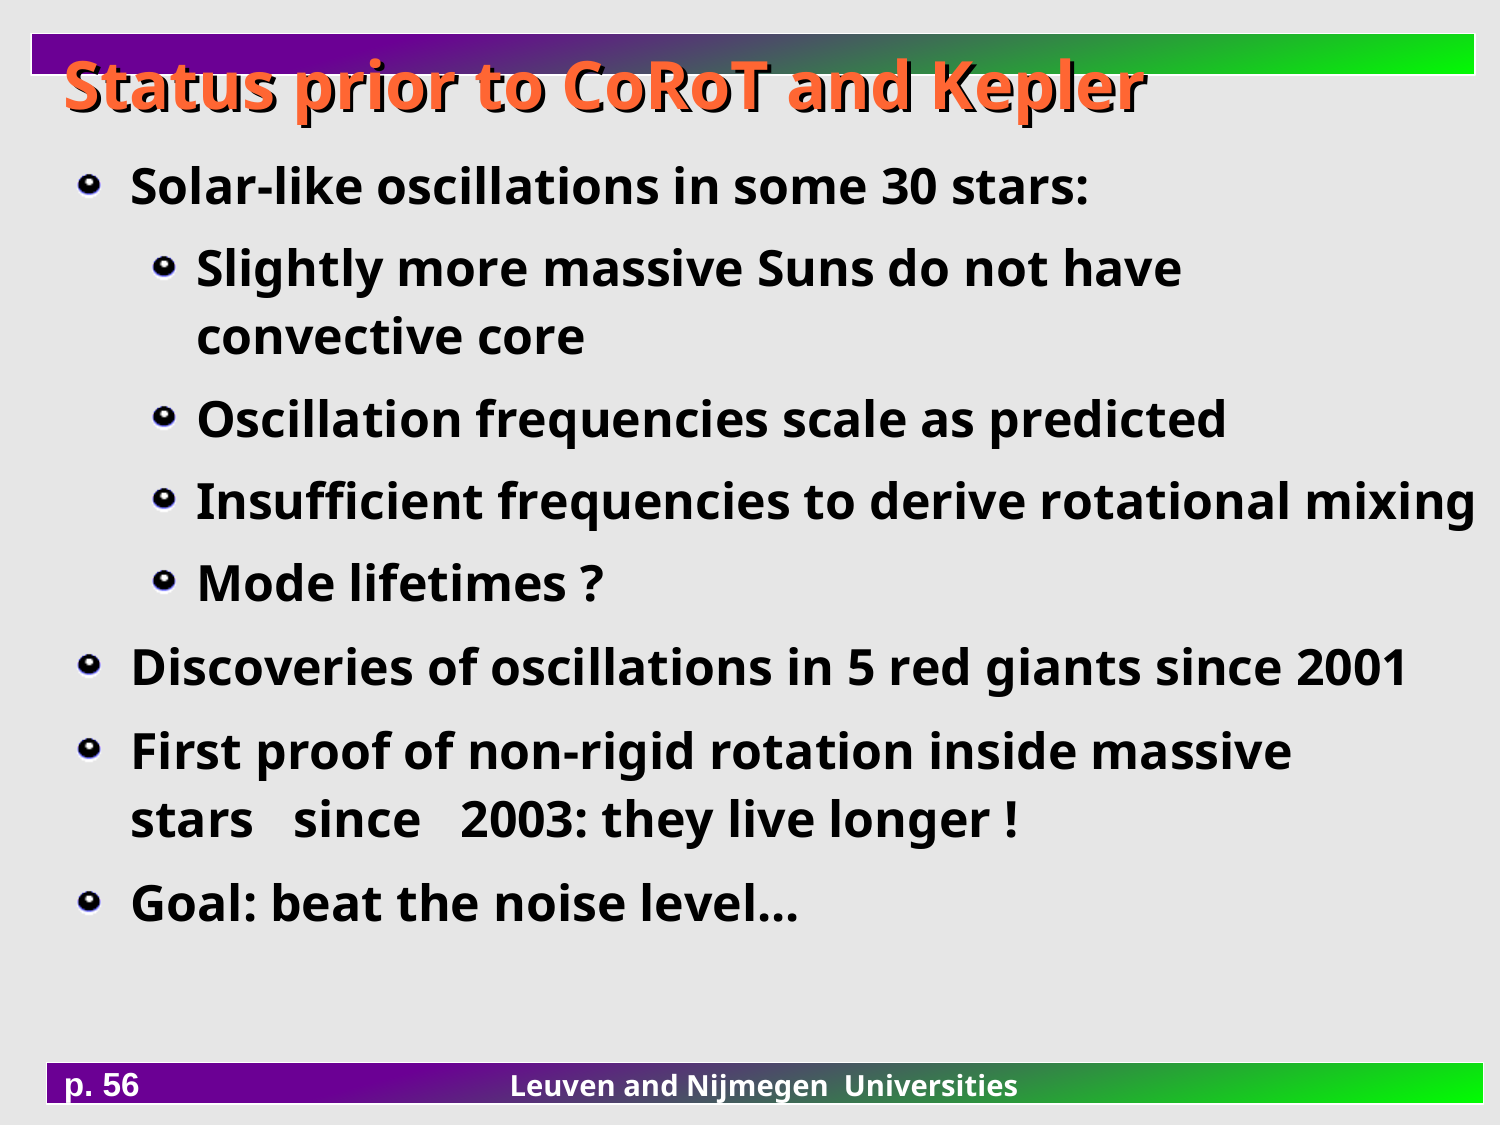

# Status prior to CoRoT and Kepler
Solar-like oscillations in some 30 stars:
Slightly more massive Suns do not have convective core
Oscillation frequencies scale as predicted
Insufficient frequencies to derive rotational mixing
Mode lifetimes ?
Discoveries of oscillations in 5 red giants since 2001
First proof of non-rigid rotation inside massive
stars since 2003: they live longer !
Goal: beat the noise level...